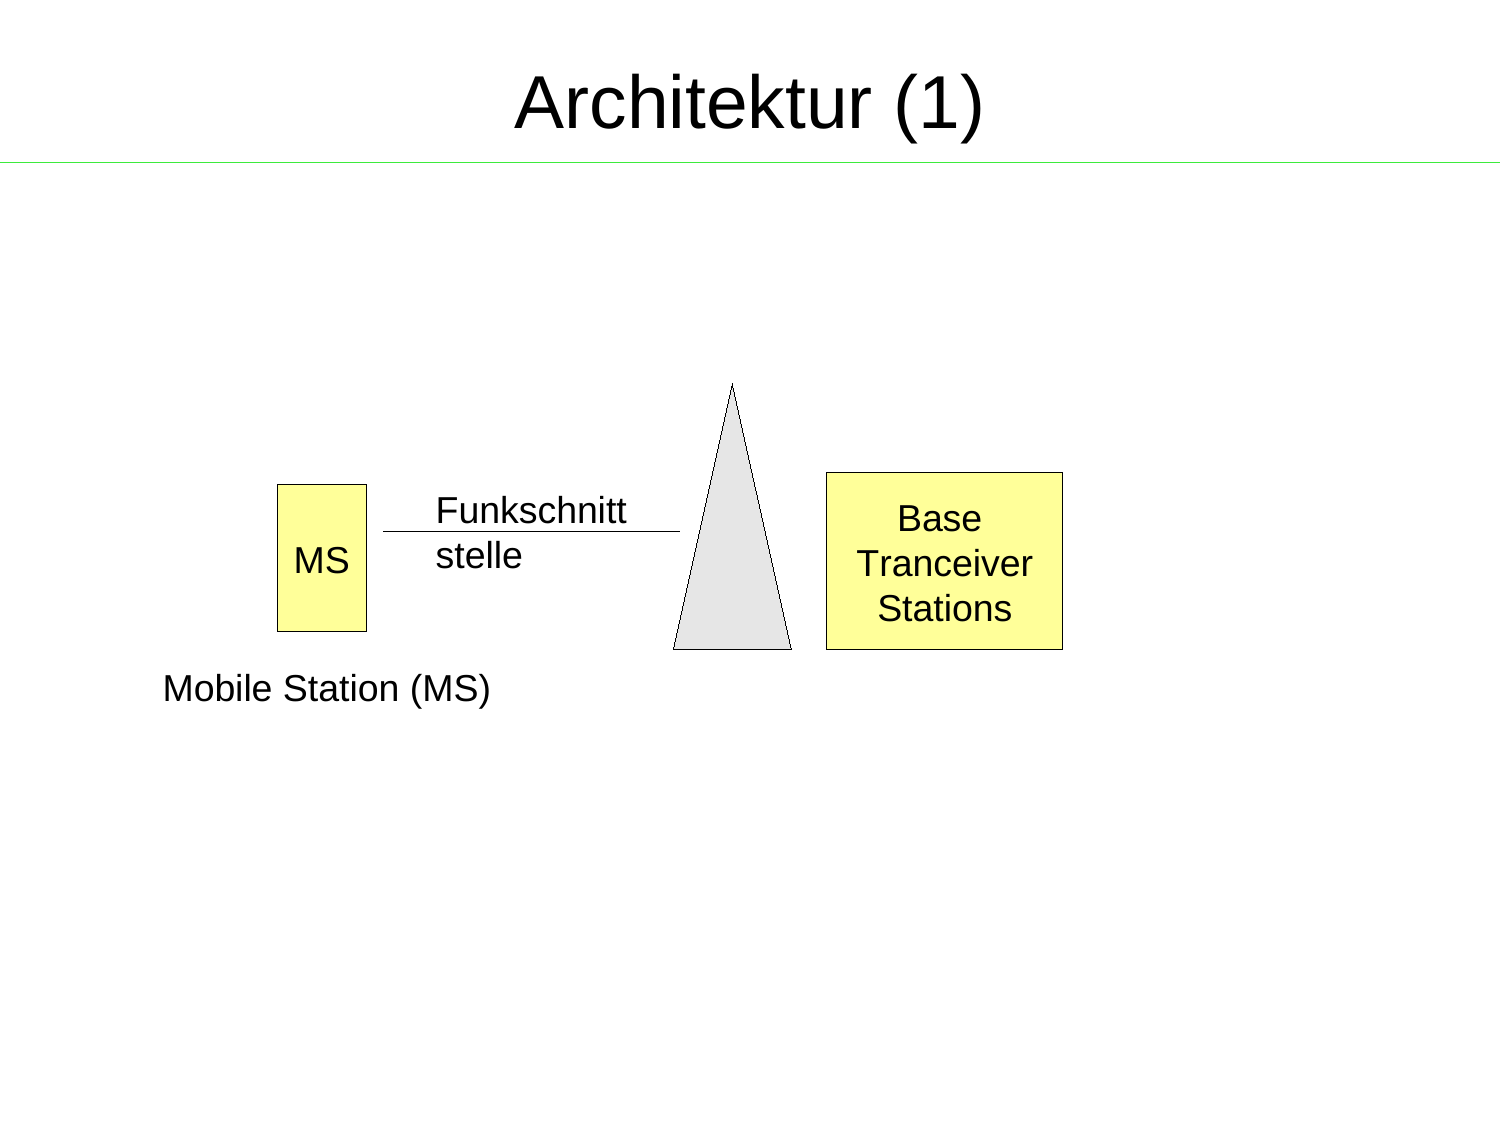

# Architektur (1)
Base
Tranceiver
Stations
MS
Funkschnitt
stelle
Mobile Station (MS)